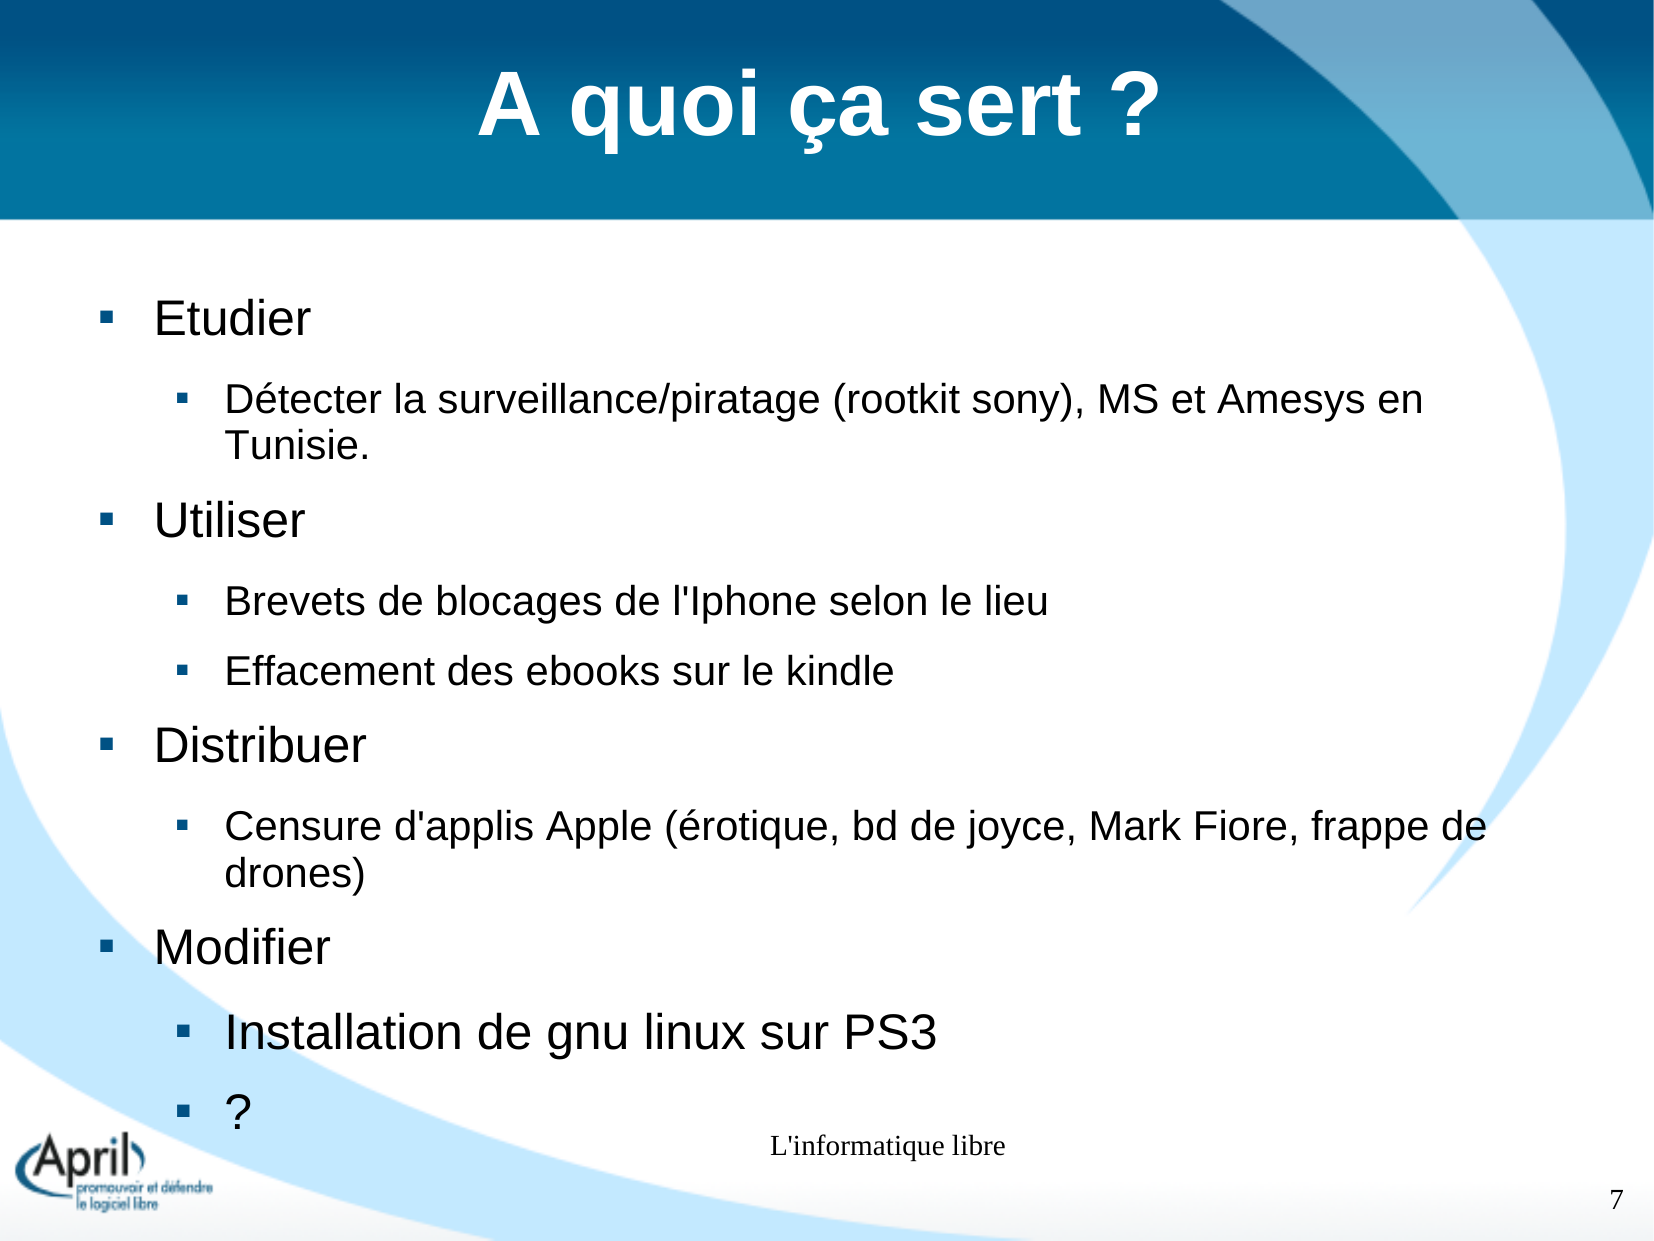

# A quoi ça sert ?
Etudier
Détecter la surveillance/piratage (rootkit sony), MS et Amesys en Tunisie.
Utiliser
Brevets de blocages de l'Iphone selon le lieu
Effacement des ebooks sur le kindle
Distribuer
Censure d'applis Apple (érotique, bd de joyce, Mark Fiore, frappe de drones)
Modifier
Installation de gnu linux sur PS3
?
L'informatique libre
7